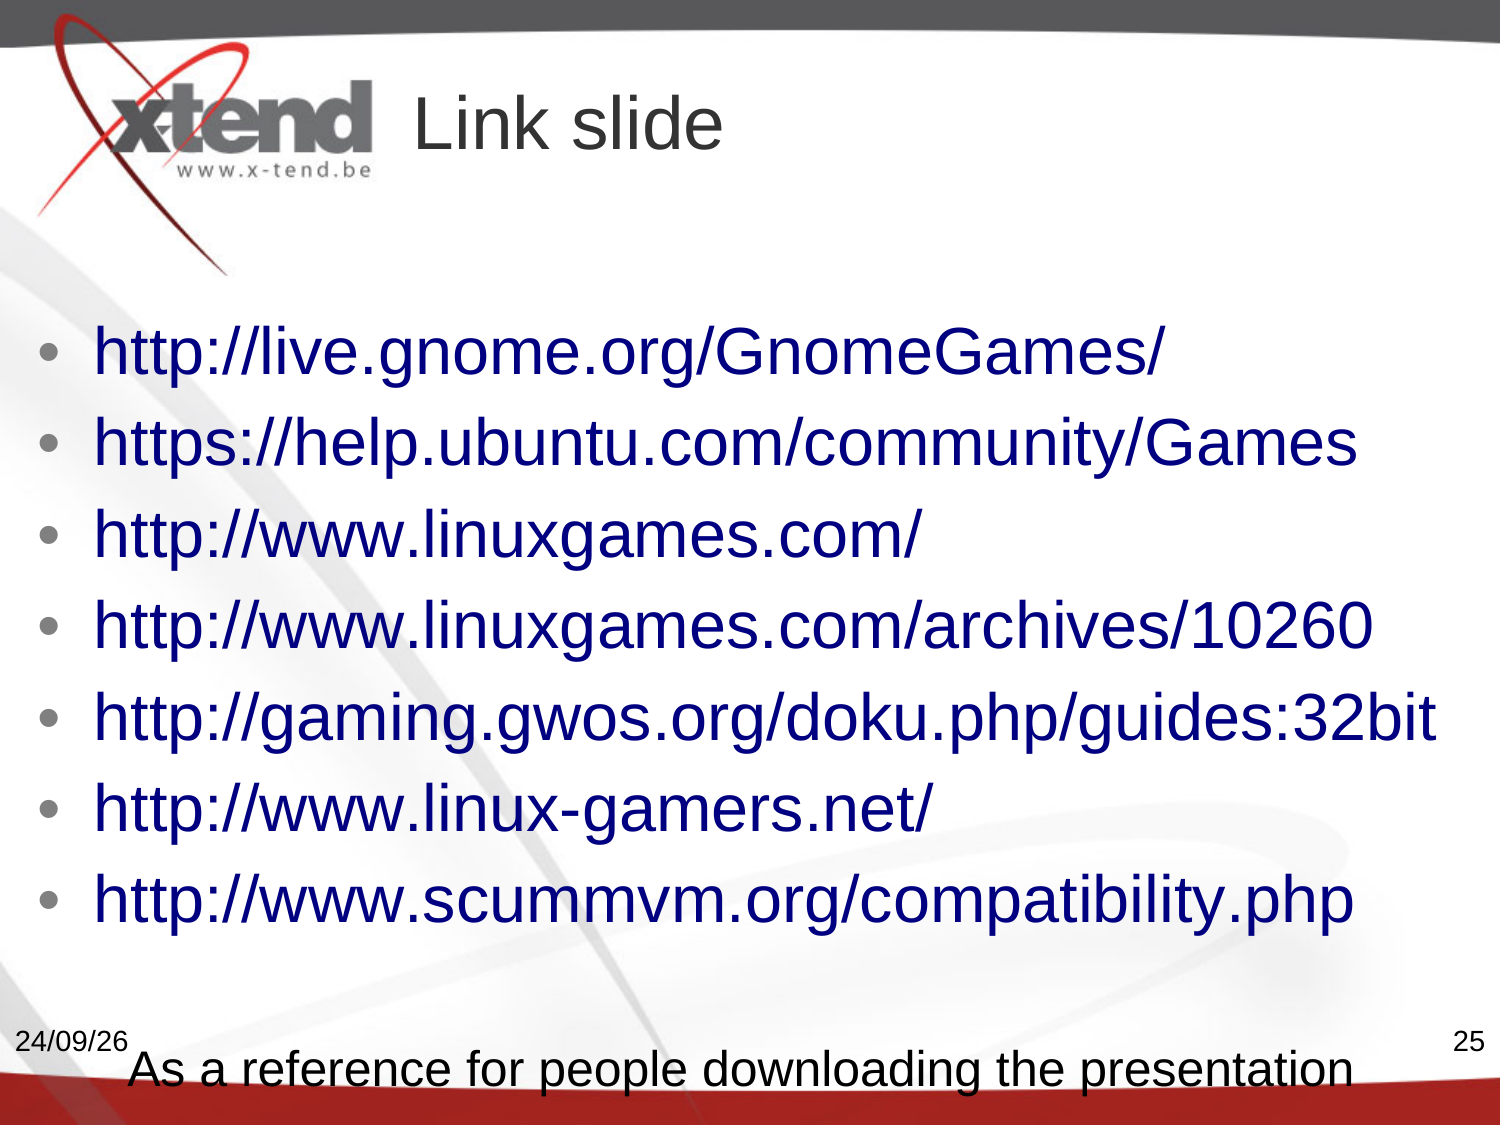

# Link slide
http://live.gnome.org/GnomeGames/
https://help.ubuntu.com/community/Games
http://www.linuxgames.com/
http://www.linuxgames.com/archives/10260
http://gaming.gwos.org/doku.php/guides:32bit
http://www.linux-gamers.net/
http://www.scummvm.org/compatibility.php
25
As a reference for people downloading the presentation